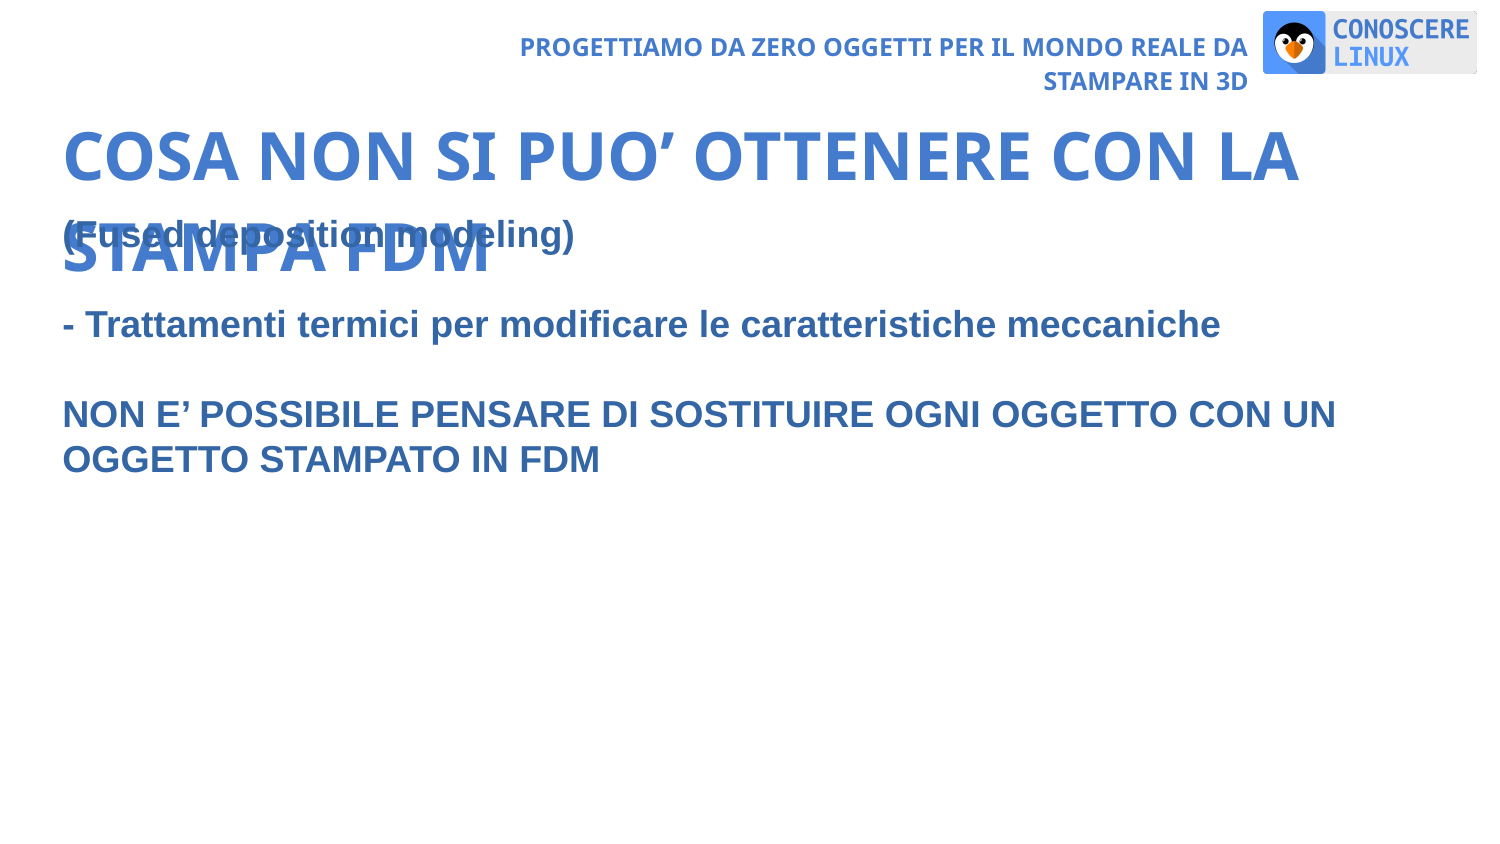

PROGETTIAMO DA ZERO OGGETTI PER IL MONDO REALE DA STAMPARE IN 3D
COSA NON SI PUO’ OTTENERE CON LA STAMPA FDM
# (Fused deposition modeling) - Trattamenti termici per modificare le caratteristiche meccaniche NON E’ POSSIBILE PENSARE DI SOSTITUIRE OGNI OGGETTO CON UN OGGETTO STAMPATO IN FDM